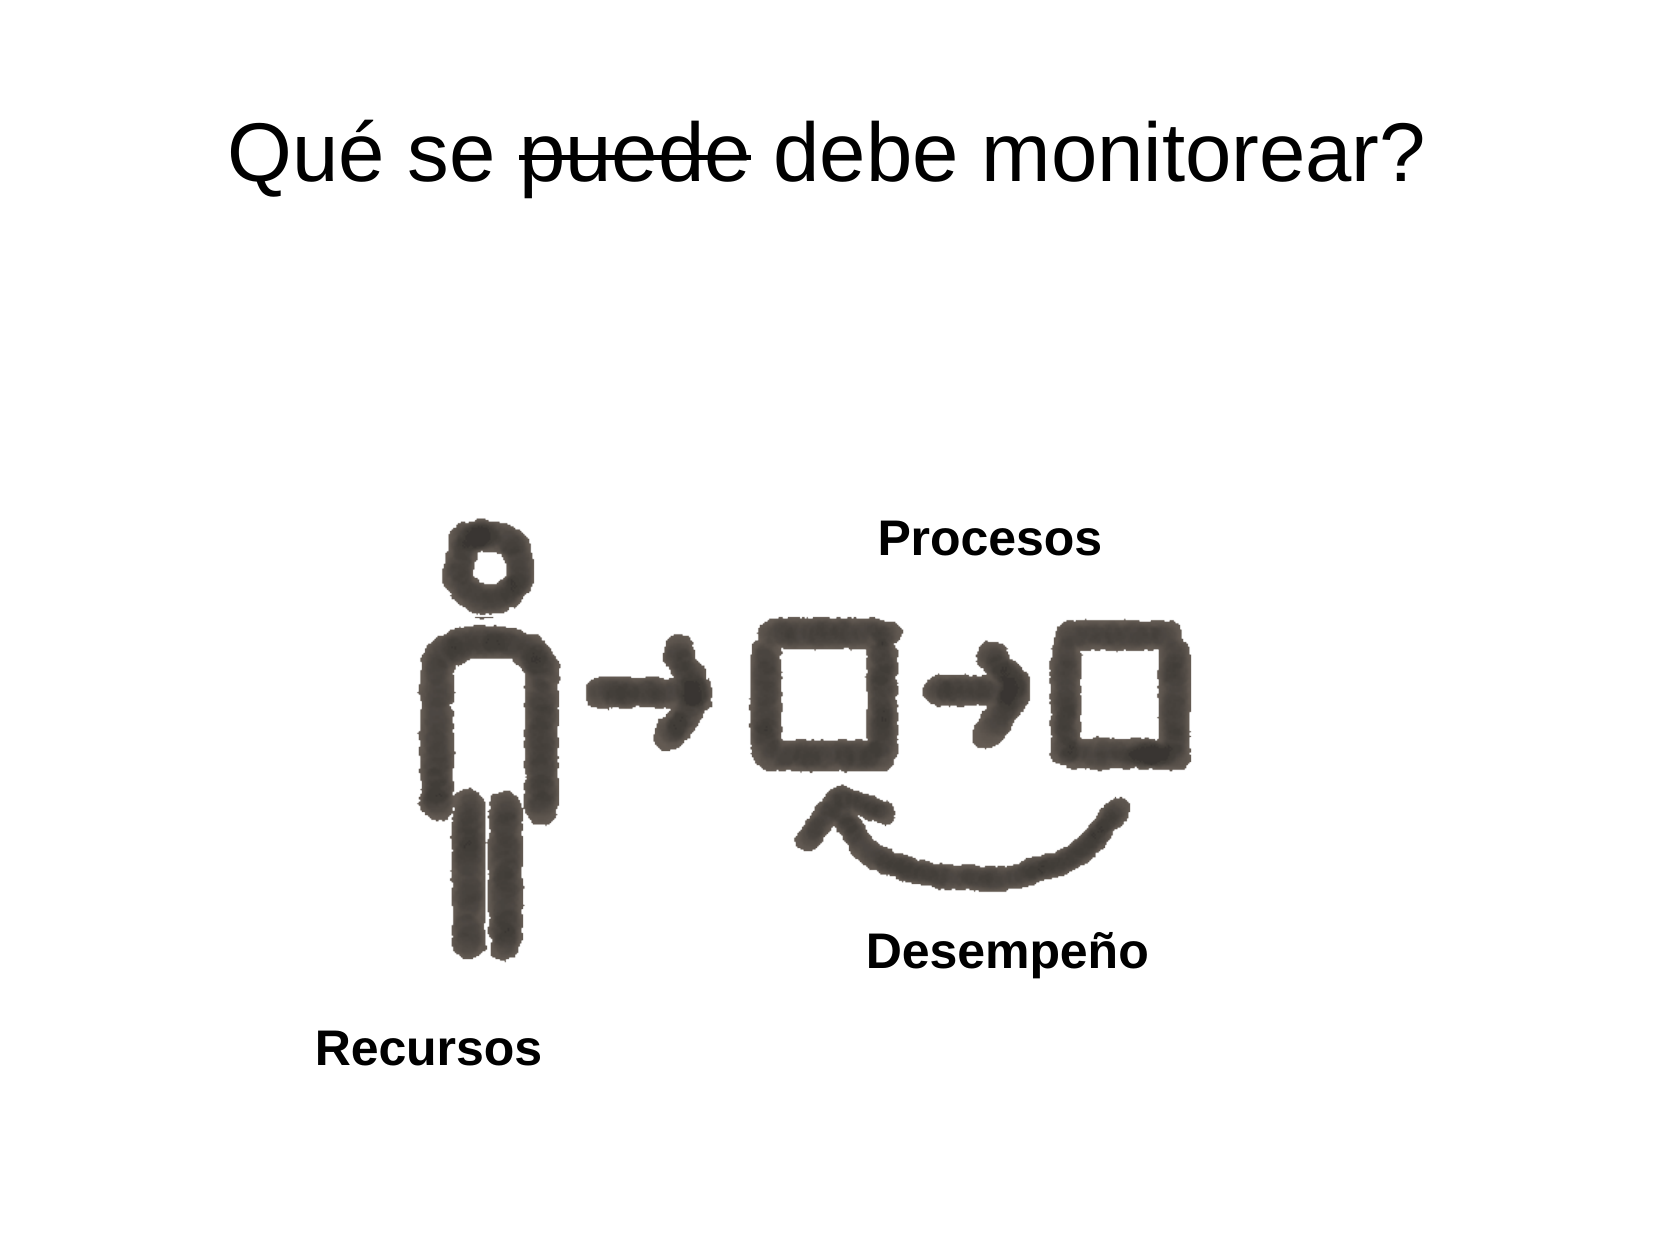

# Qué se puede debe monitorear?
Procesos
Desempeño
Recursos